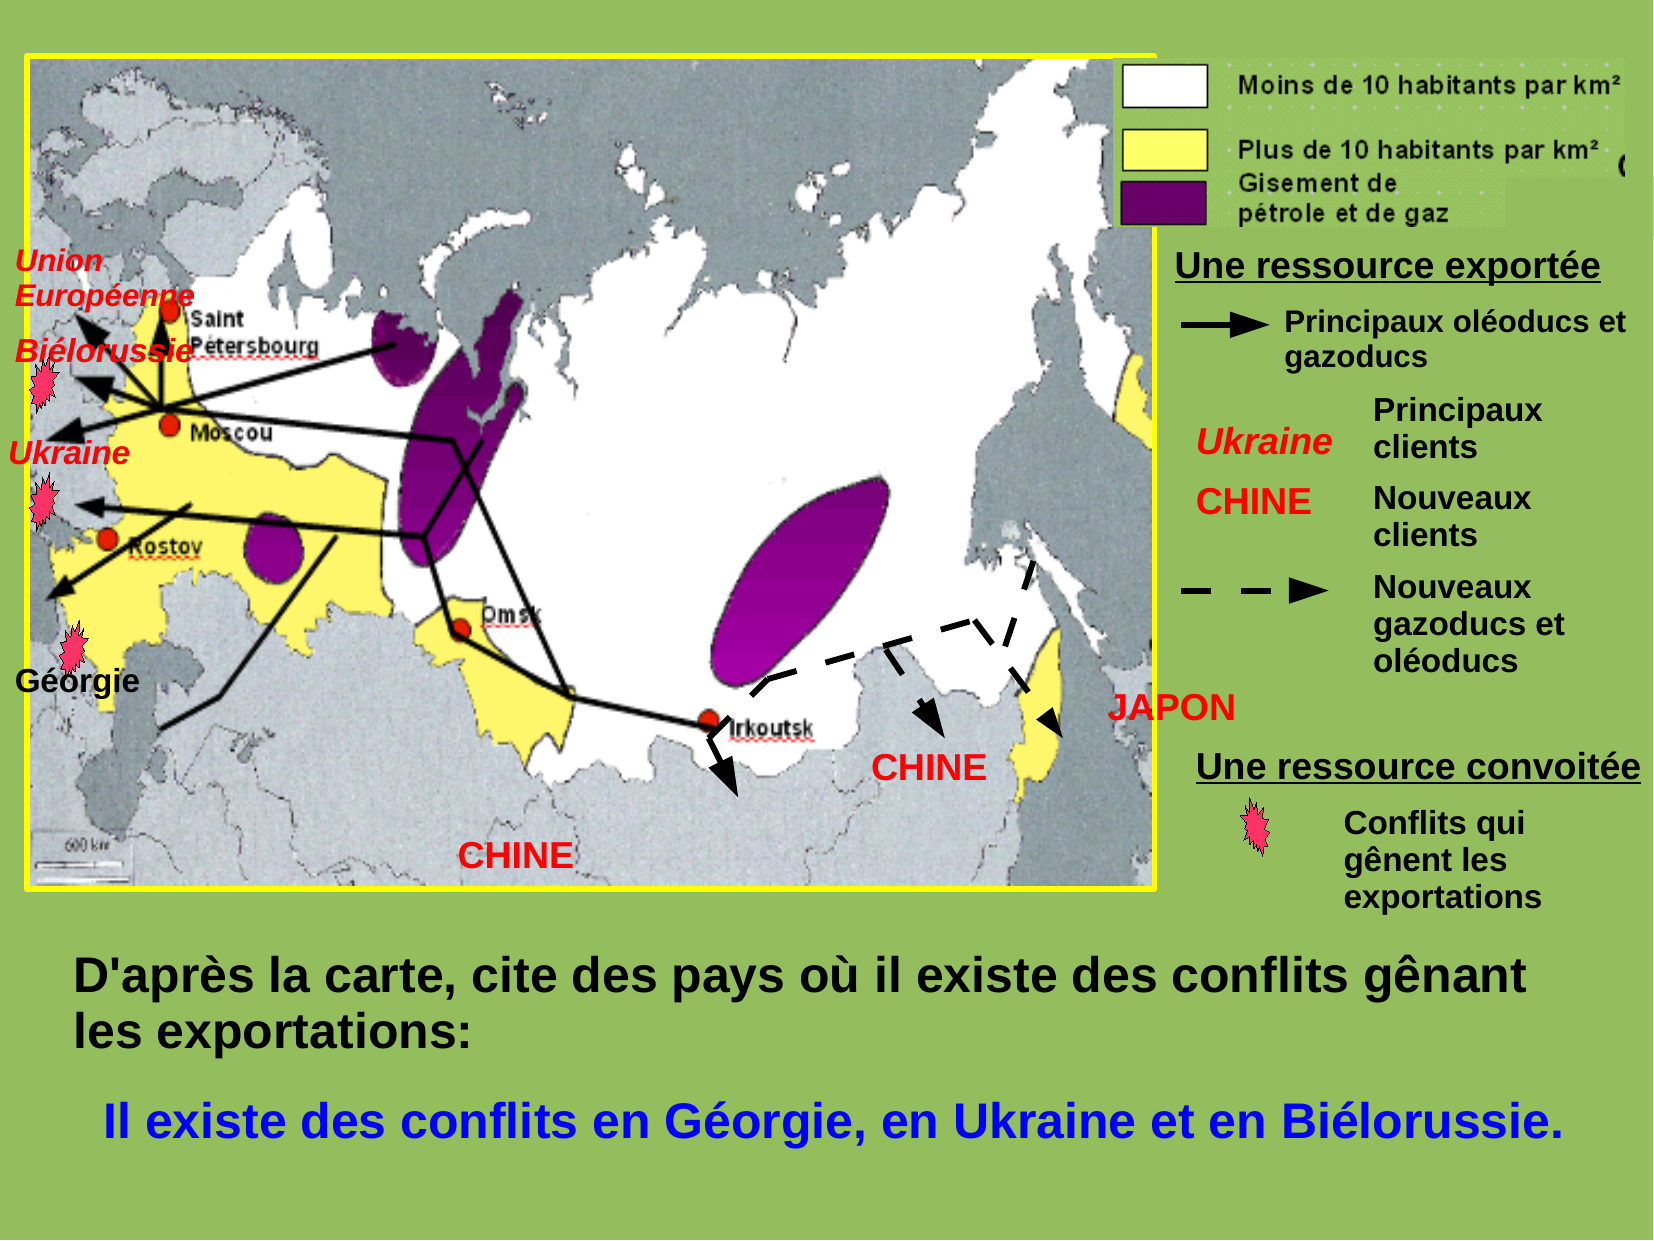

Union Européenne
Une ressource exportée
Principaux oléoducs et gazoducs
Biélorussie
Principaux clients
Ukraine
Ukraine
Nouveaux clients
CHINE
Nouveaux gazoducs et oléoducs
Géorgie
JAPON
Une ressource convoitée
CHINE
Conflits qui gênent les exportations
CHINE
D'après la carte, cite des pays où il existe des conflits gênant les exportations:
Il existe des conflits en Géorgie, en Ukraine et en Biélorussie.